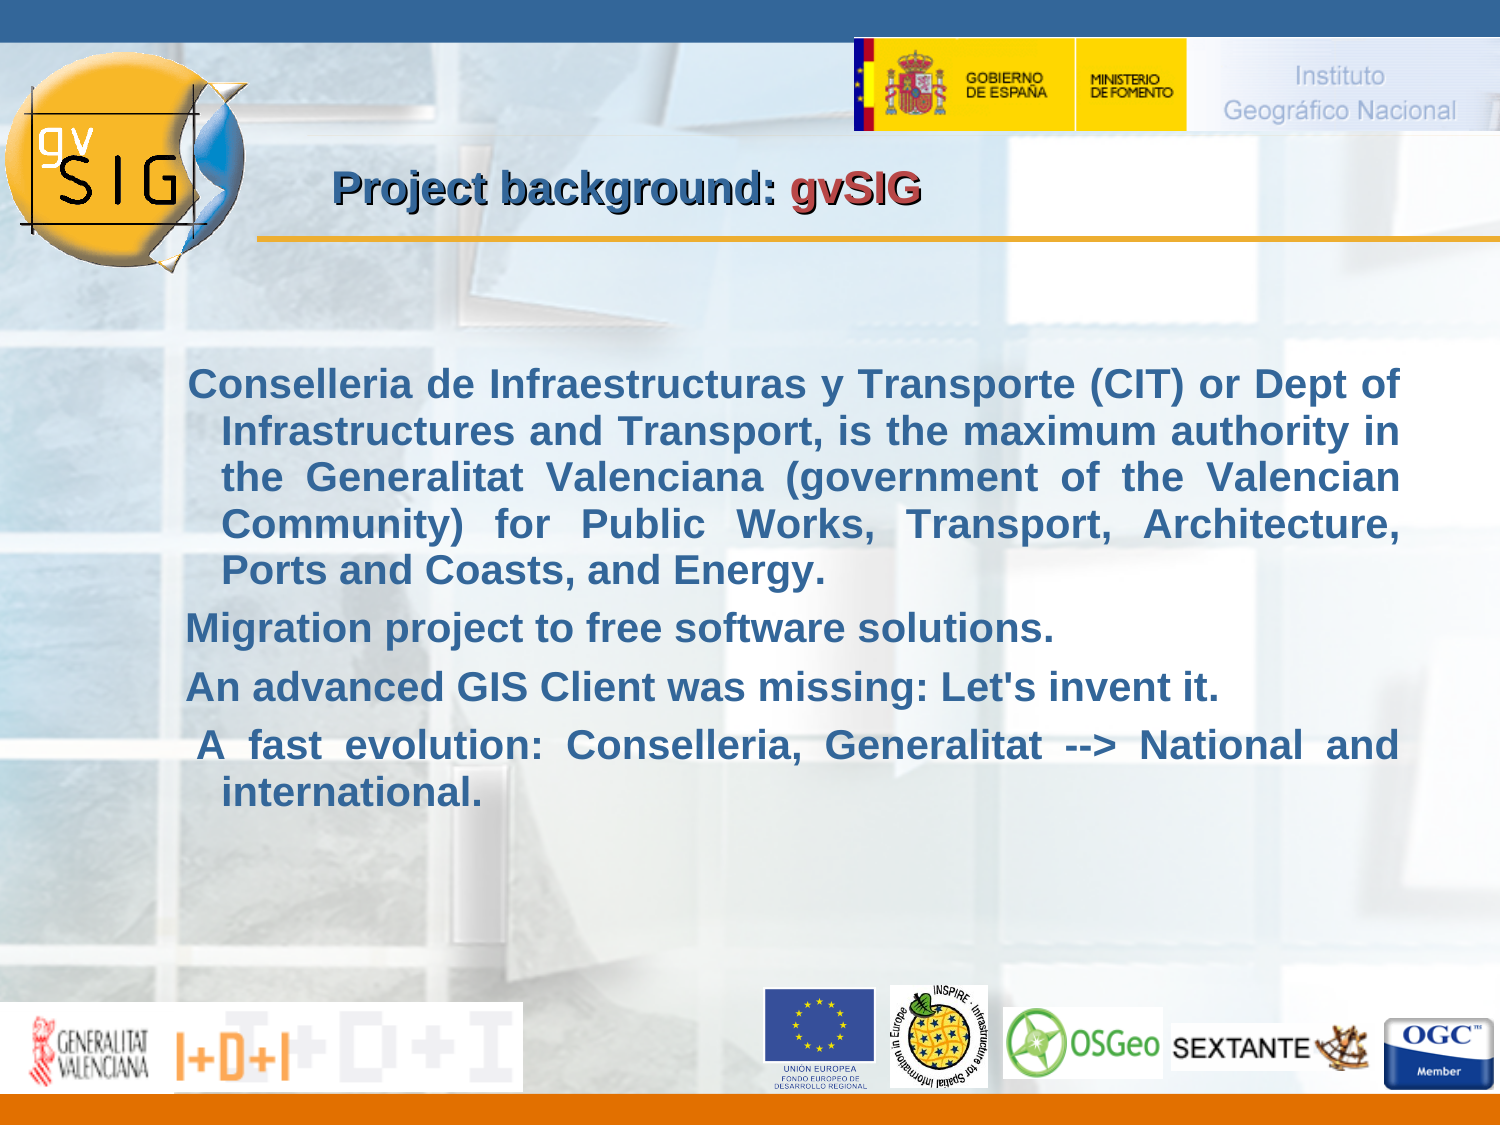

Project background: gvSIG
 Conselleria de Infraestructuras y Transporte (CIT) or Dept of Infrastructures and Transport, is the maximum authority in the Generalitat Valenciana (government of the Valencian Community) for Public Works, Transport, Architecture, Ports and Coasts, and Energy.
 Migration project to free software solutions.
 An advanced GIS Client was missing: Let's invent it.
 A fast evolution: Conselleria, Generalitat --> National and international.